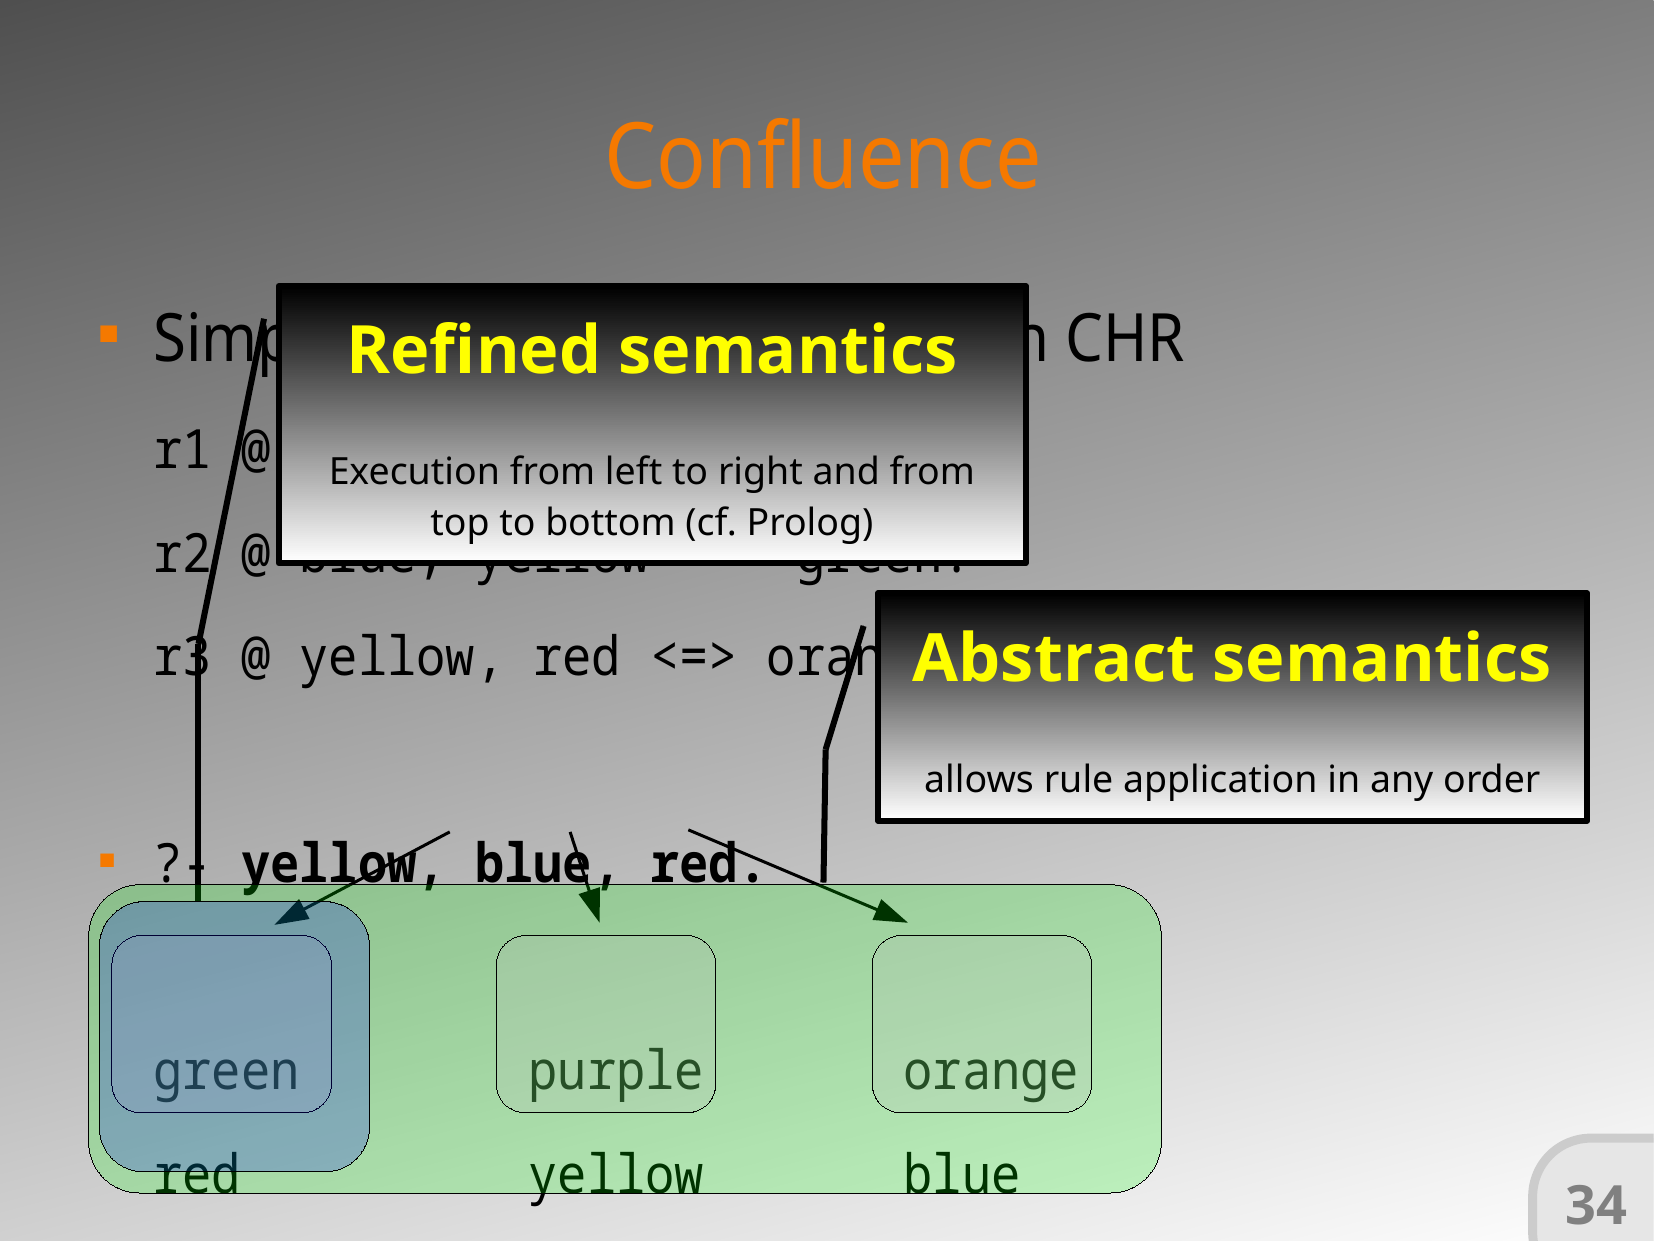

# Confluence
Refined semantics
Execution from left to right and from top to bottom (cf. Prolog)
Simple example: color mixing in CHR
r1 @ red, blue <=> purple.
r2 @ blue, yellow <=> green.
r3 @ yellow, red <=> orange.
?- yellow, blue, red.
green				purple			orange
red				yellow			blue
result 1				result 2				result 3
Abstract semantics
allows rule application in any order
34